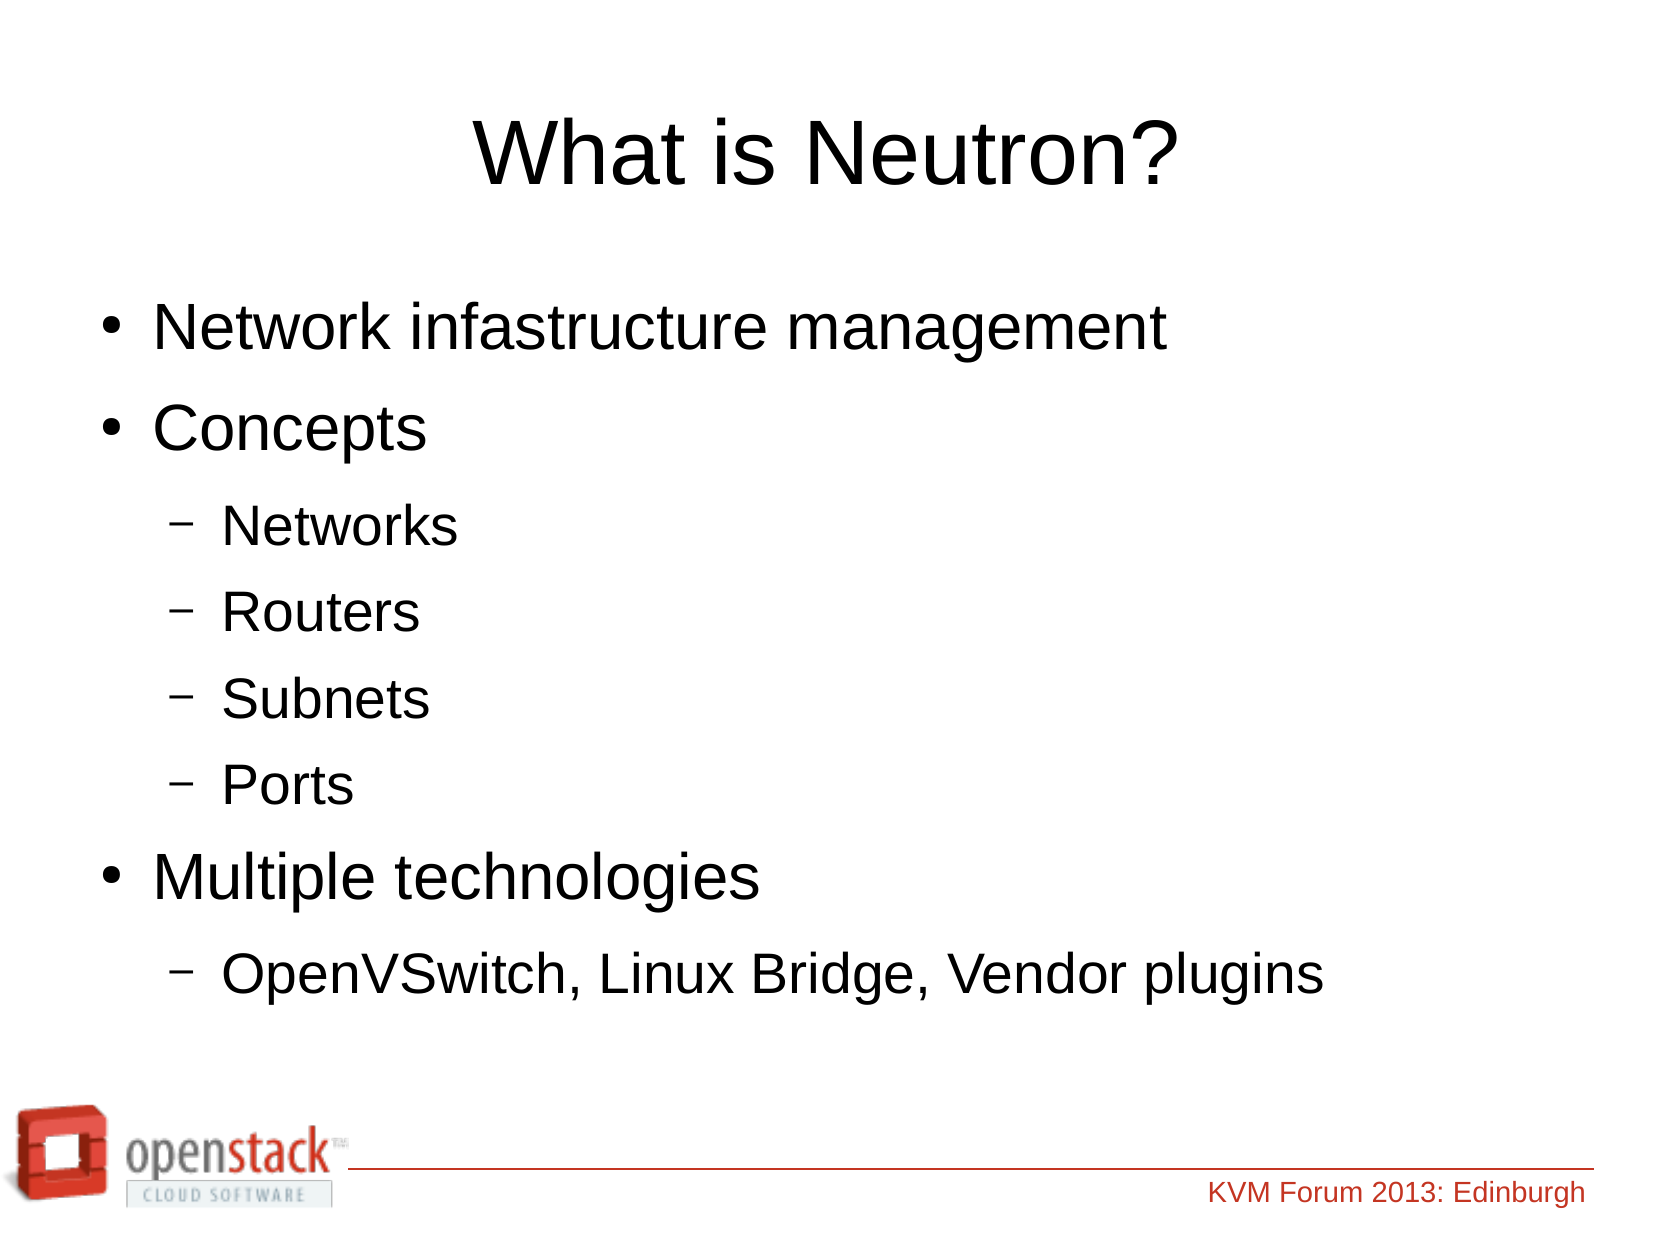

# What is Neutron?
Network infastructure management
Concepts
Networks
Routers
Subnets
Ports
Multiple technologies
OpenVSwitch, Linux Bridge, Vendor plugins